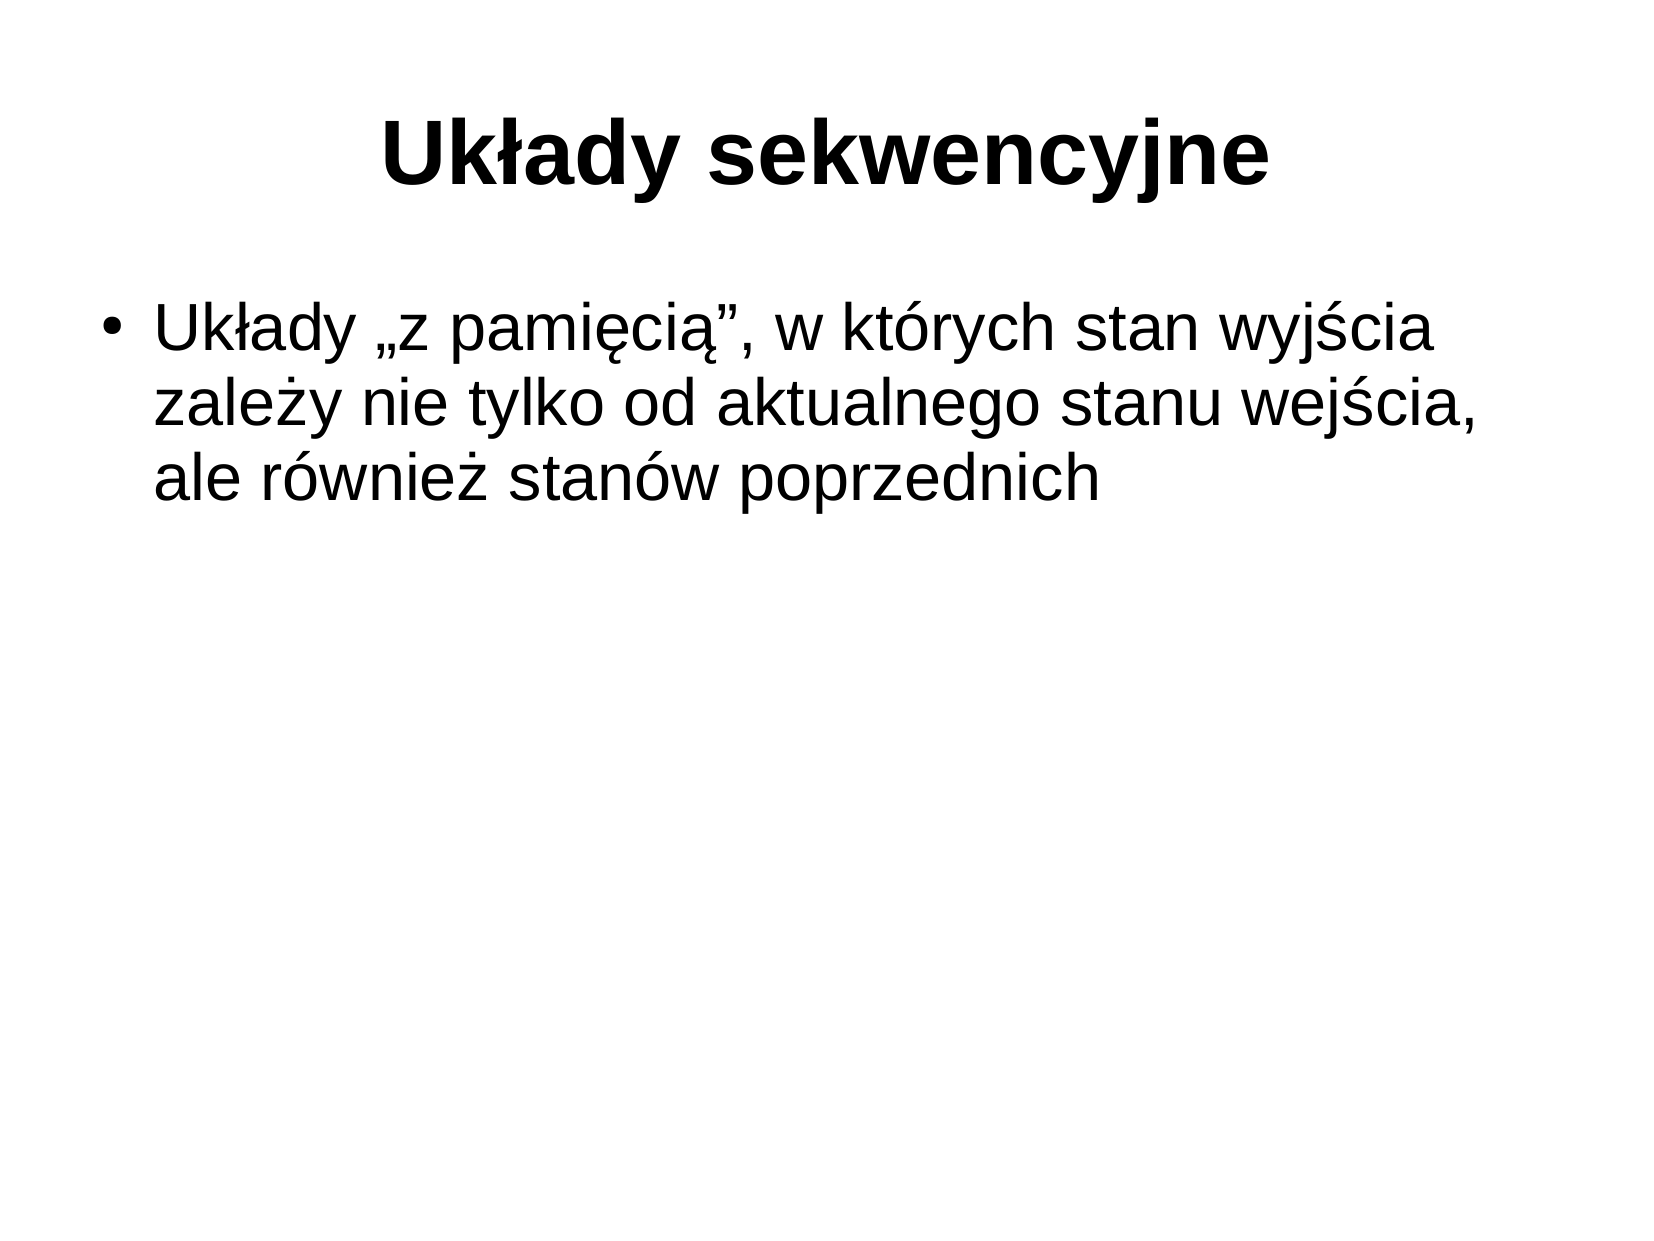

# Układy sekwencyjne
Układy „z pamięcią”, w których stan wyjścia zależy nie tylko od aktualnego stanu wejścia, ale również stanów poprzednich